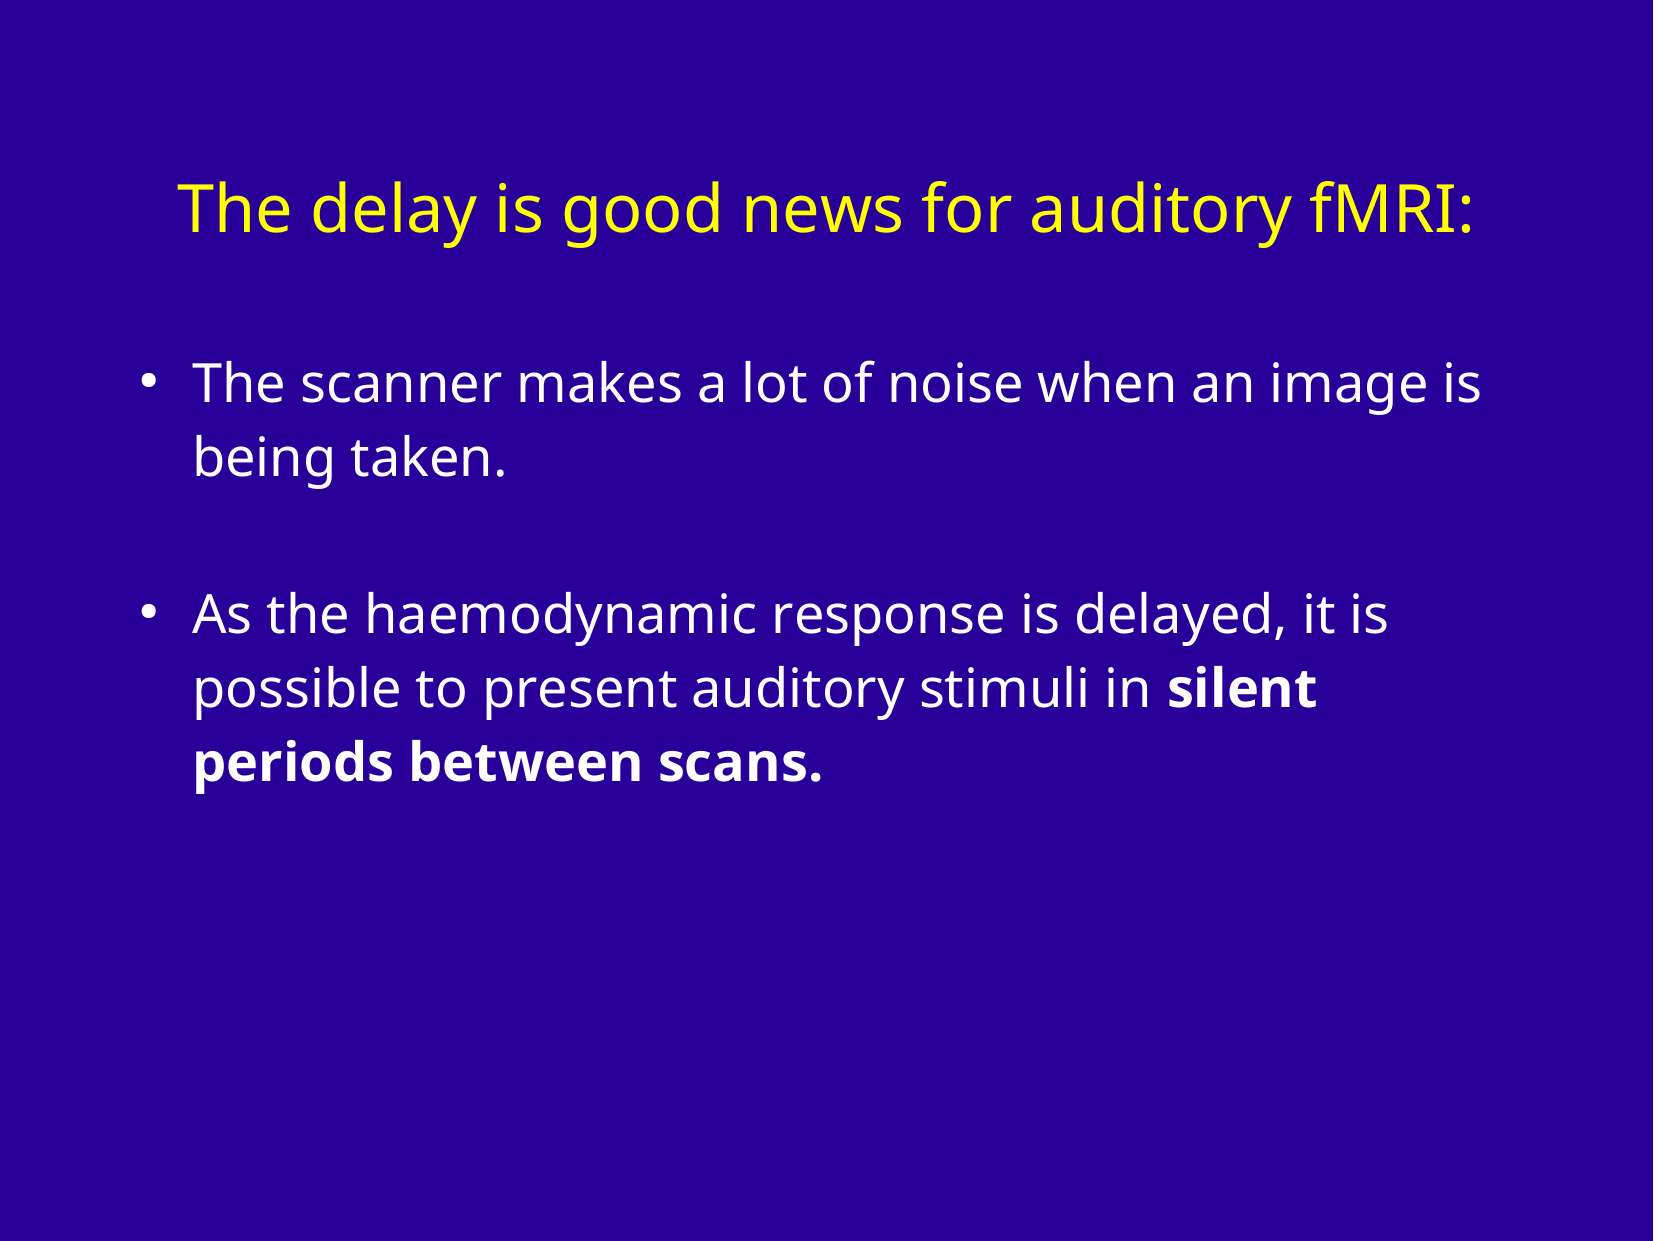

# The delay is good news for auditory fMRI:
The scanner makes a lot of noise when an image is being taken.
As the haemodynamic response is delayed, it is possible to present auditory stimuli in silent periods between scans.